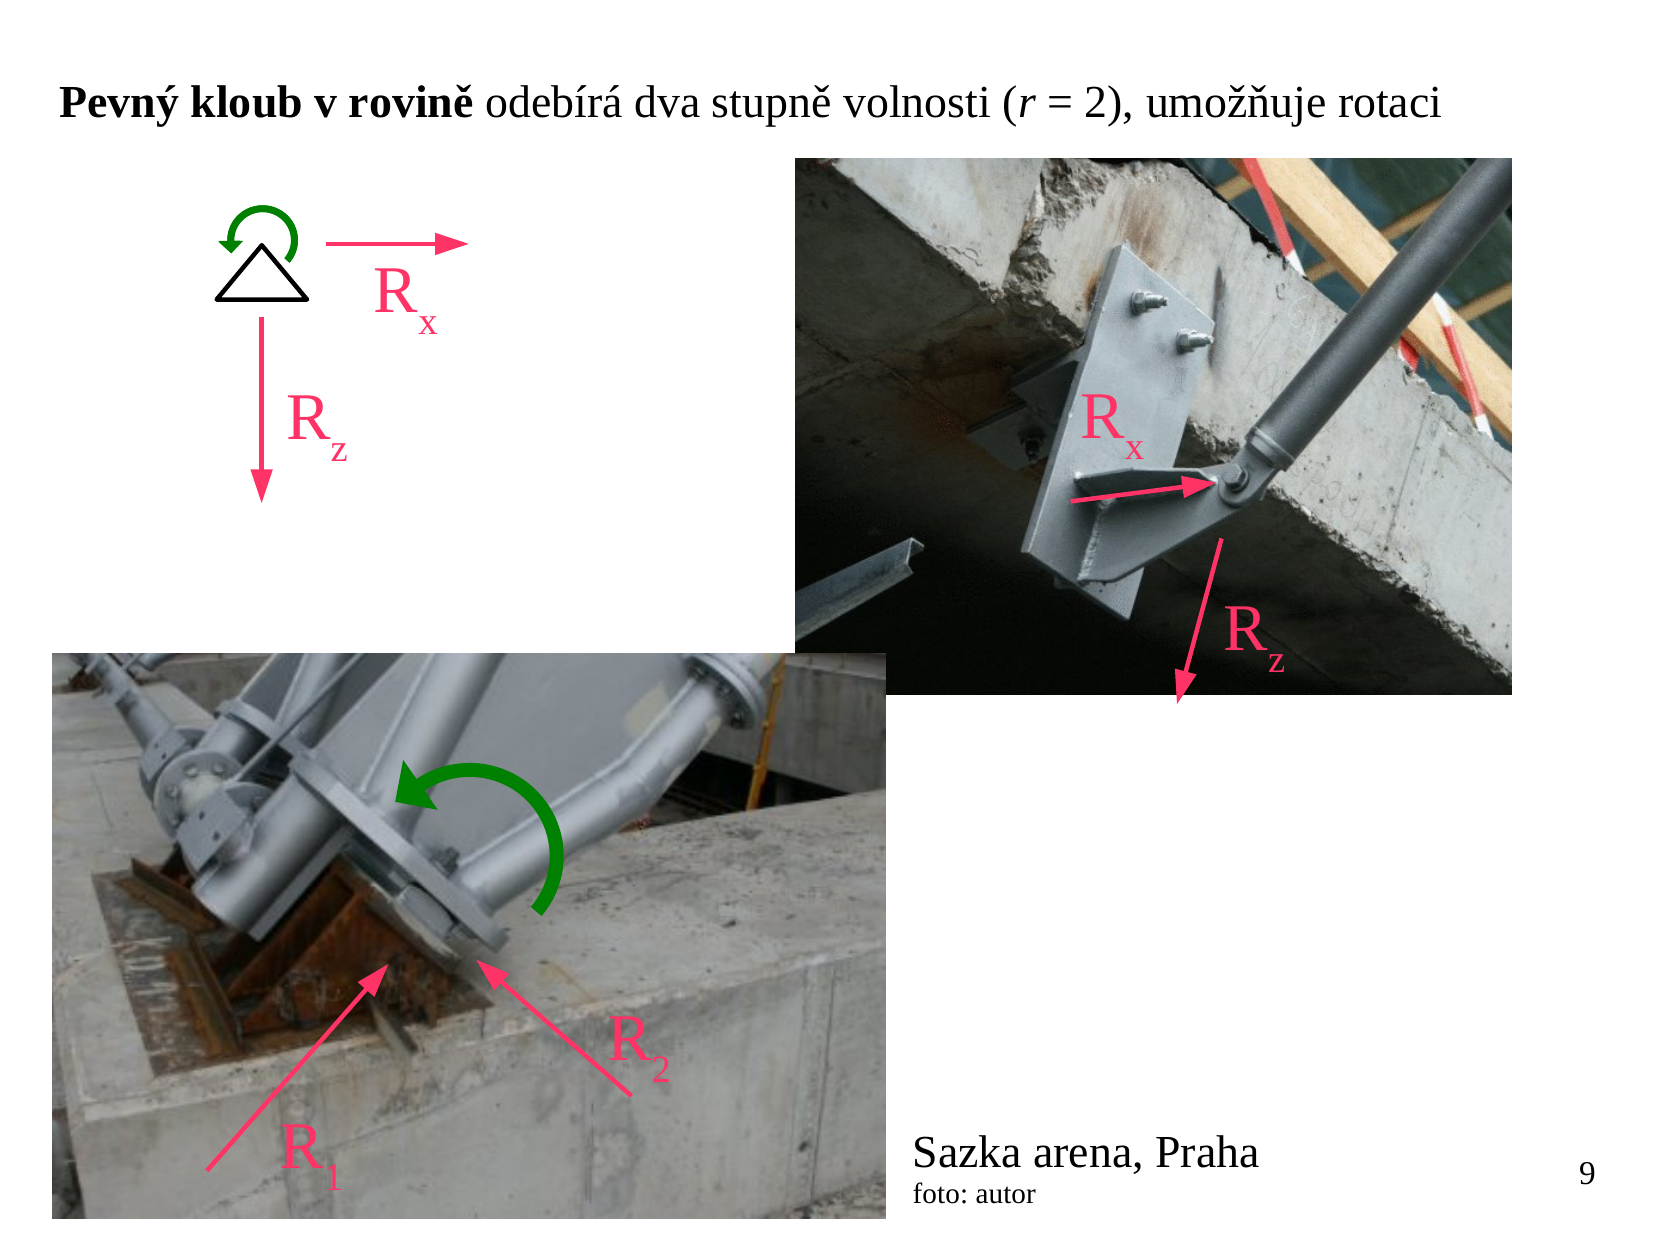

# Pevný kloub v rovině odebírá dva stupně volnosti (r = 2), umožňuje rotaci
Rx
Rx
Rz
Rz
R2
R1
Sazka arena, Praha
foto: autor
9